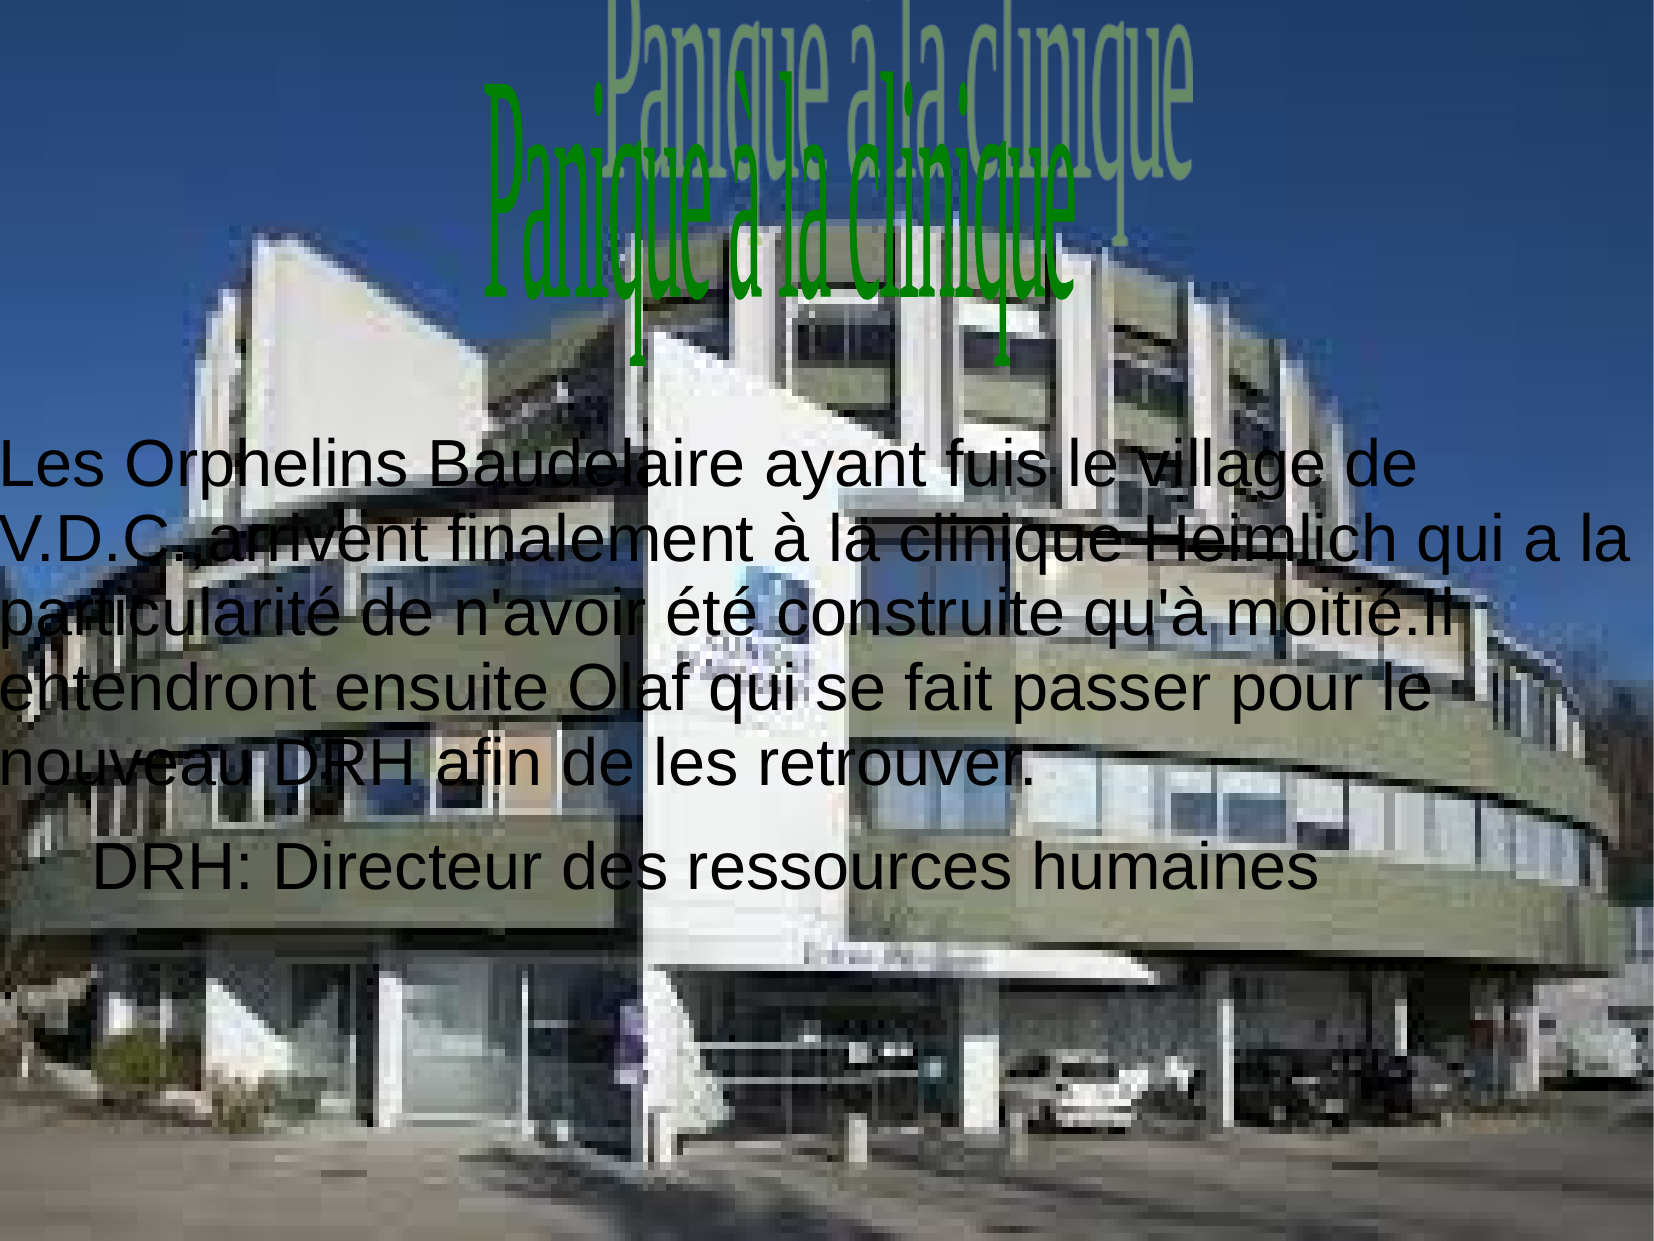

Panique à la clinique
Les Orphelins Baudelaire ayant fuis le village de V.D.C.,arrivent finalement à la clinique Heimlich qui a la particularité de n'avoir été construite qu'à moitié.Il entendront ensuite Olaf qui se fait passer pour le nouveau DRH afin de les retrouver.
 DRH: Directeur des ressources humaines